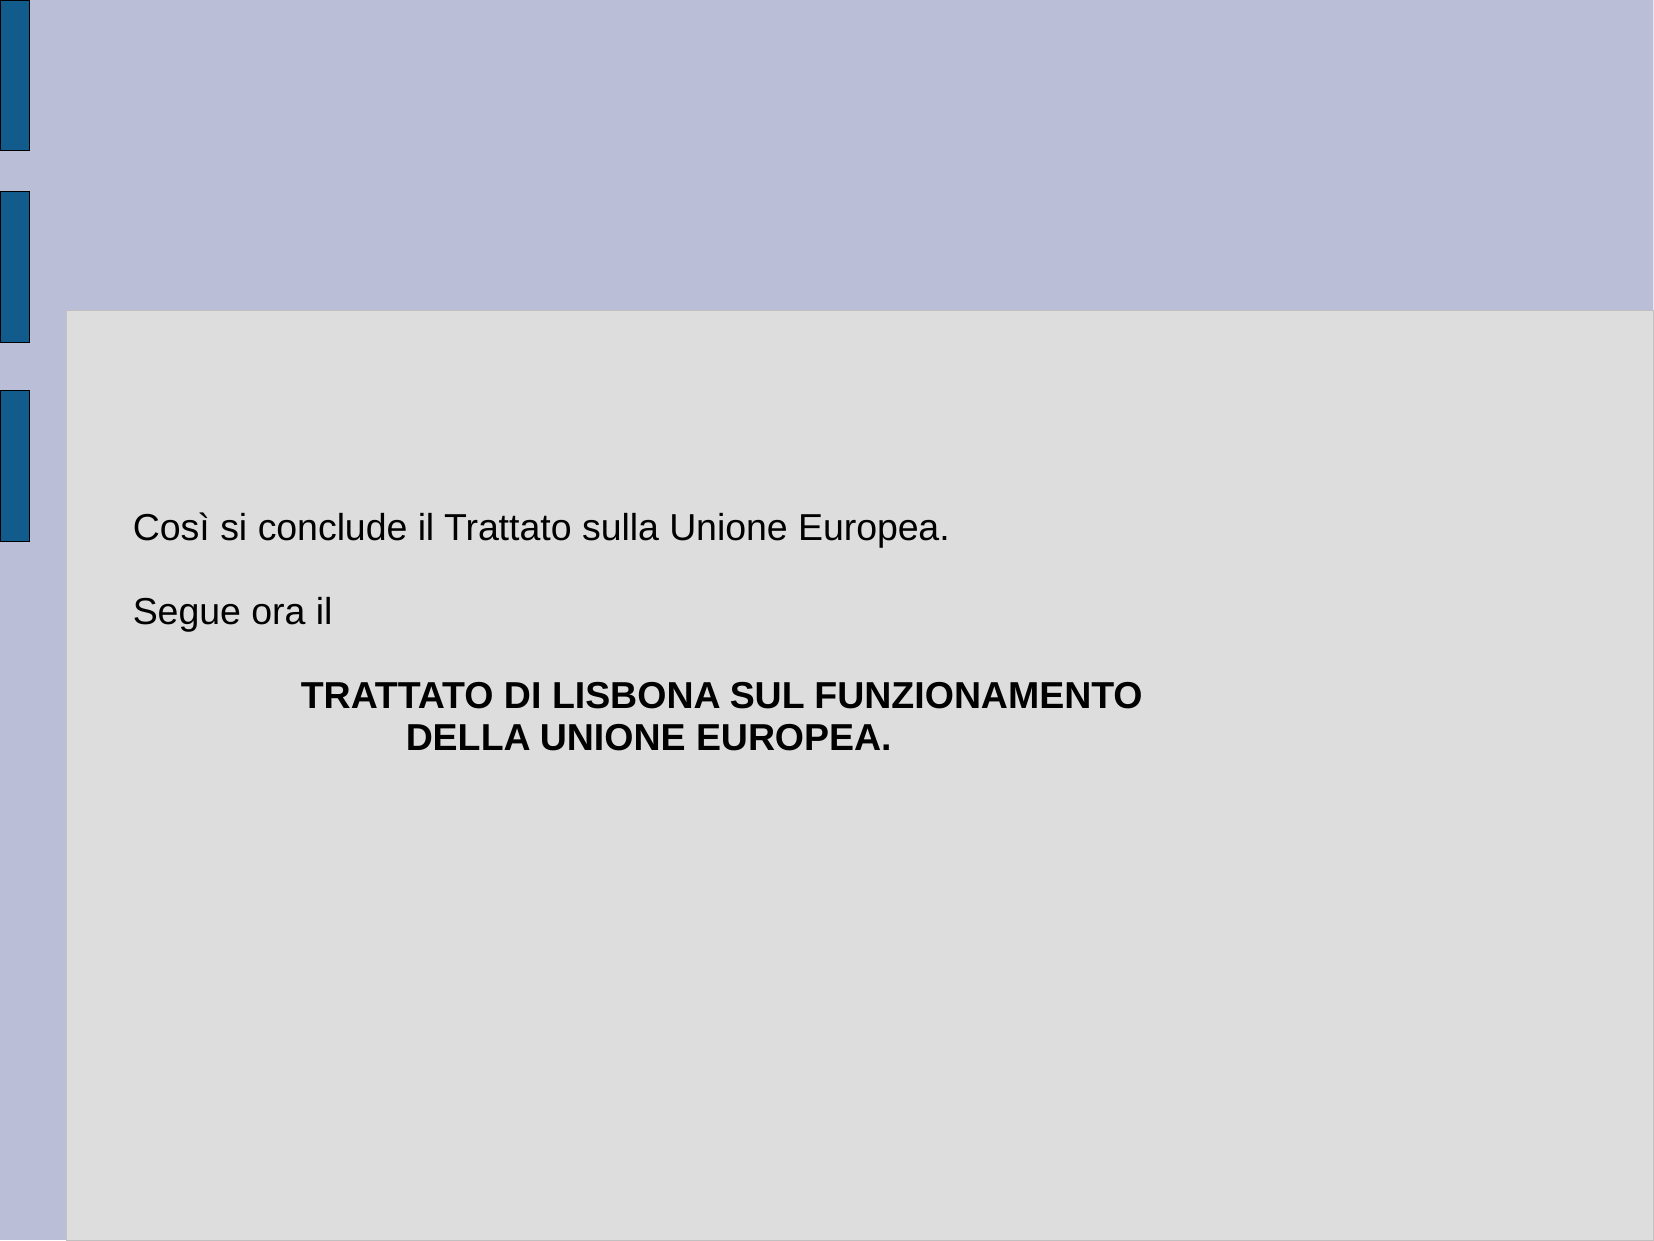

Così si conclude il Trattato sulla Unione Europea.
Segue ora il
 TRATTATO DI LISBONA SUL FUNZIONAMENTO
 DELLA UNIONE EUROPEA.